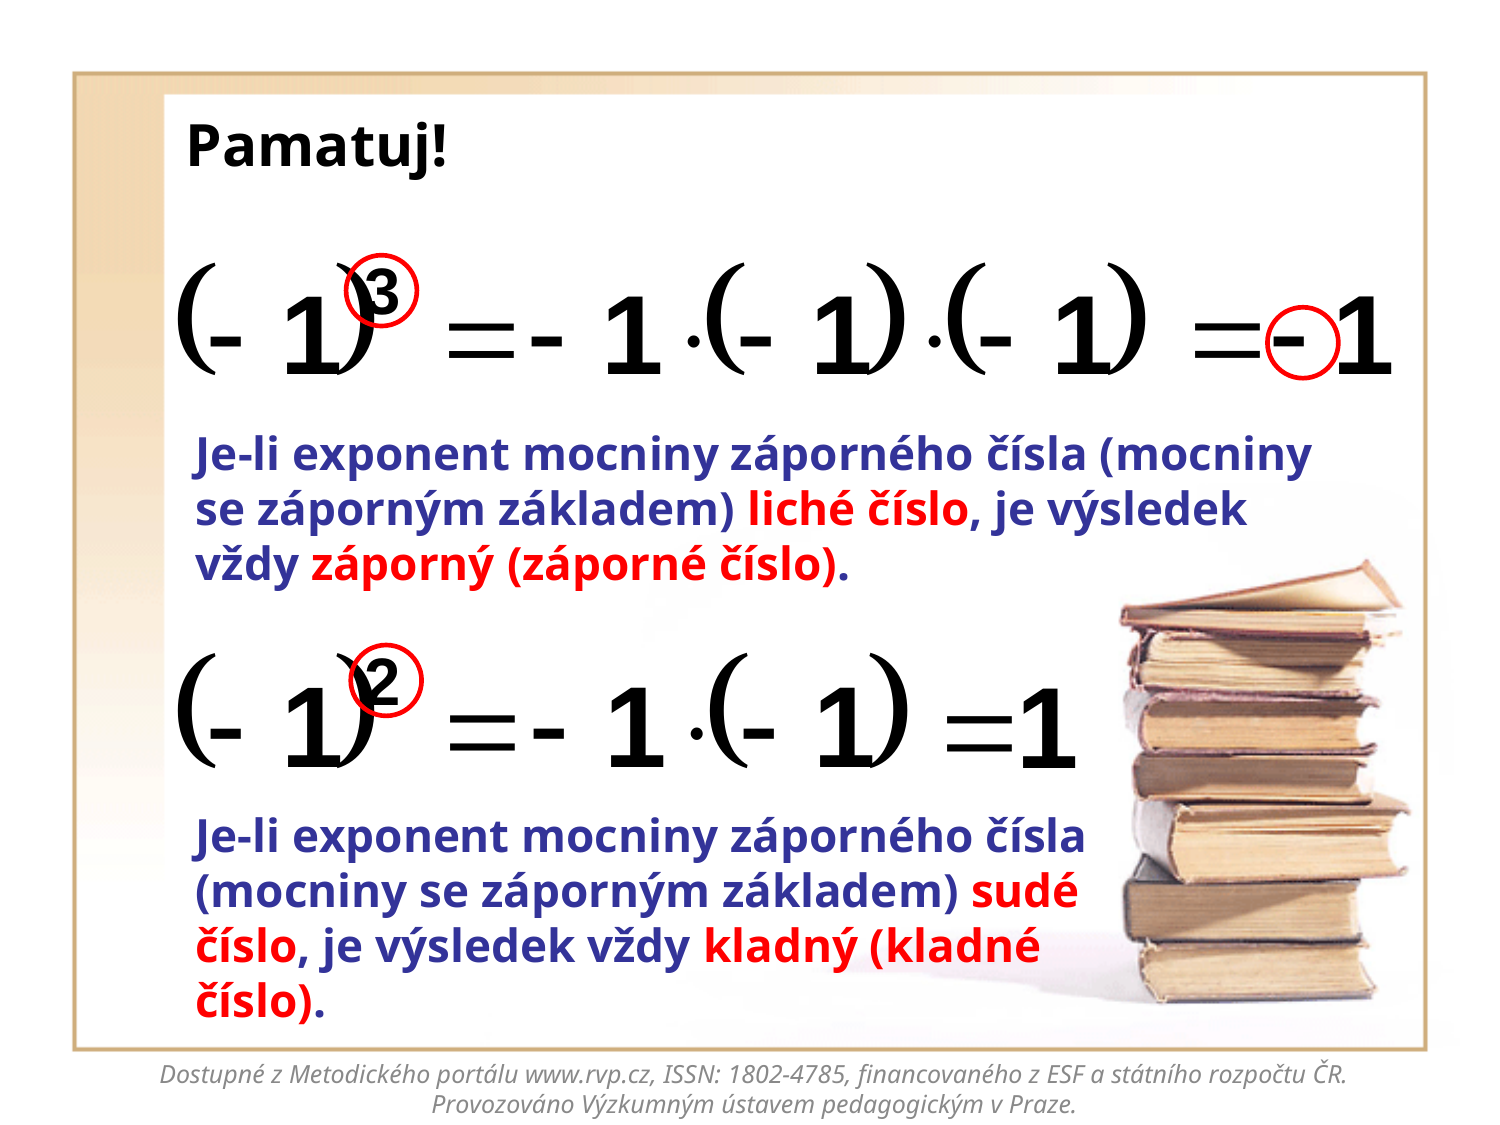

Pamatuj!
Je-li exponent mocniny záporného čísla (mocniny se záporným základem) liché číslo, je výsledek vždy záporný (záporné číslo).
Je-li exponent mocniny záporného čísla (mocniny se záporným základem) sudé číslo, je výsledek vždy kladný (kladné číslo).